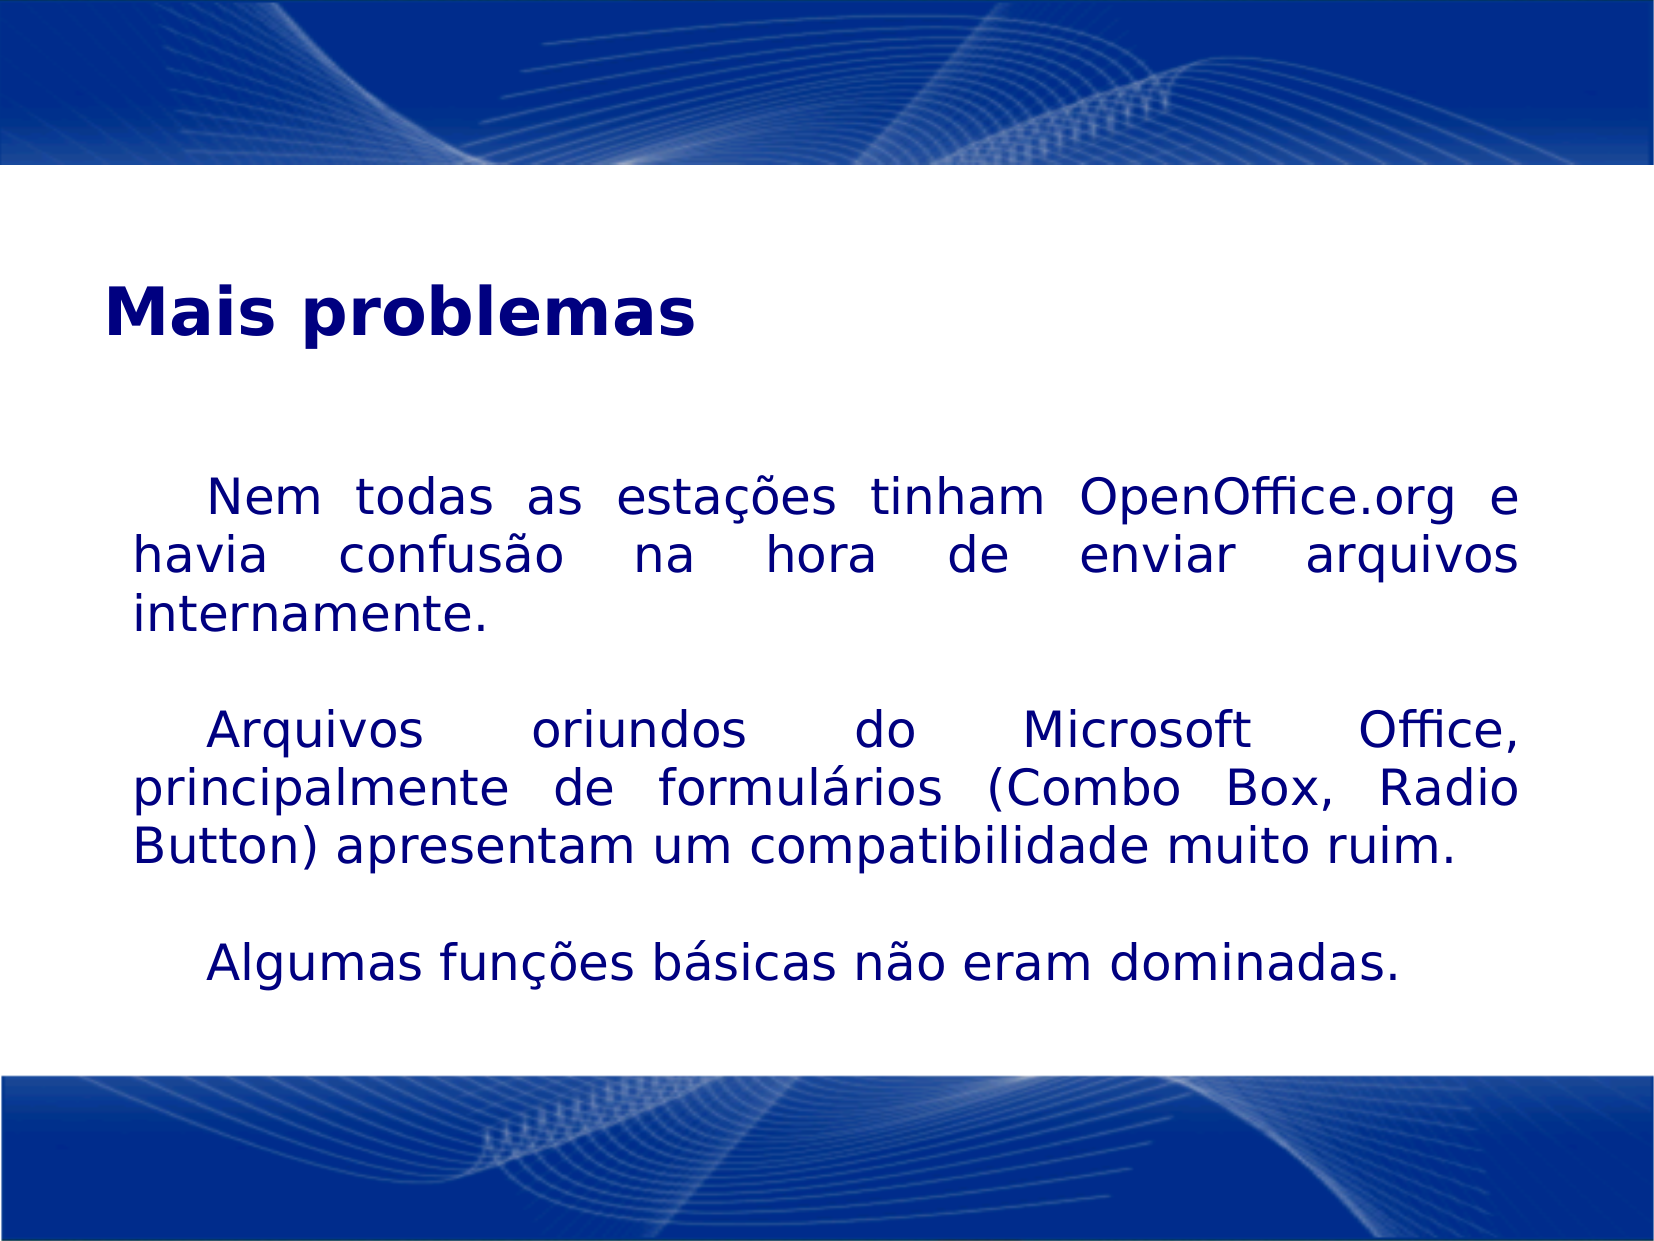

Mais problemas
	Nem todas as estações tinham OpenOffice.org e havia confusão na hora de enviar arquivos internamente.
	Arquivos oriundos do Microsoft Office, principalmente de formulários (Combo Box, Radio Button) apresentam um compatibilidade muito ruim.
	Algumas funções básicas não eram dominadas.